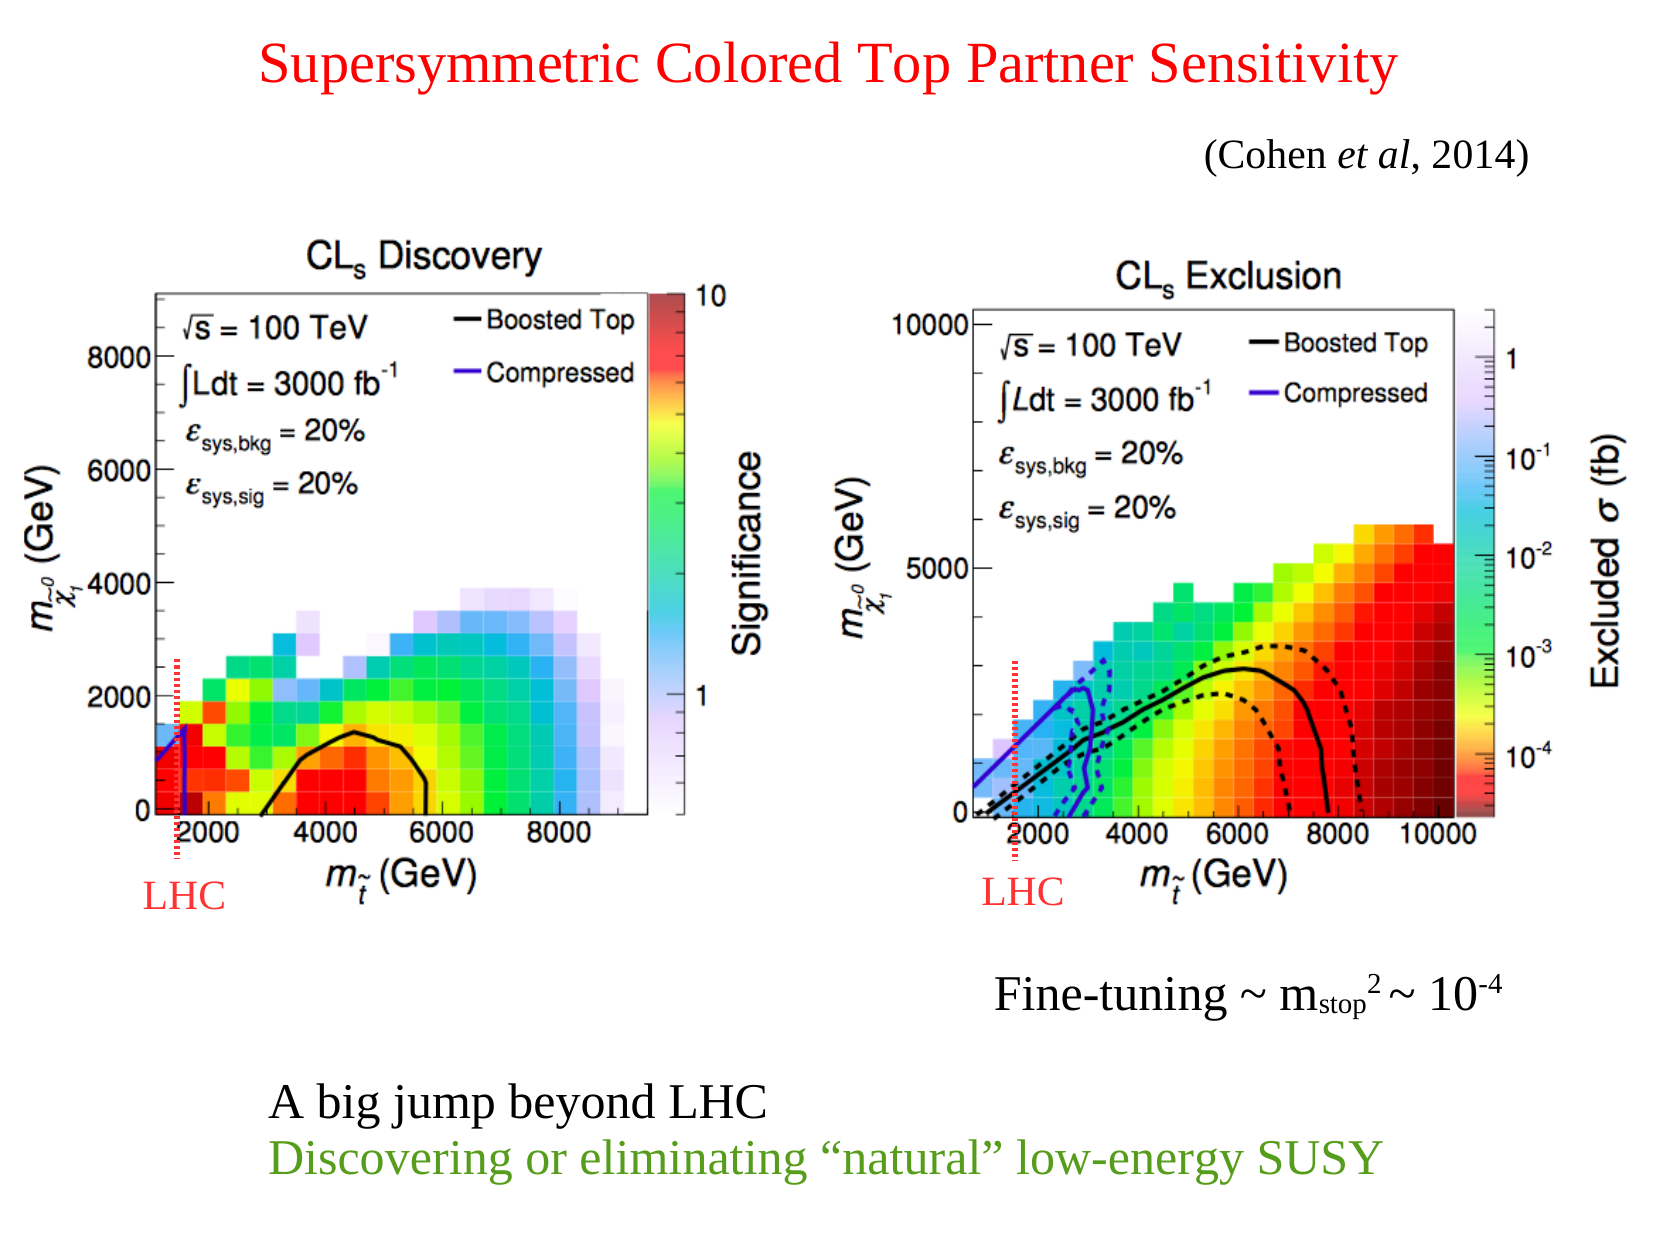

# Supersymmetric Colored Top Partner Sensitivity
(Cohen et al, 2014)
LHC
LHC
Fine-tuning ~ mstop2 ~ 10-4
A big jump beyond LHC
Discovering or eliminating “natural” low-energy SUSY